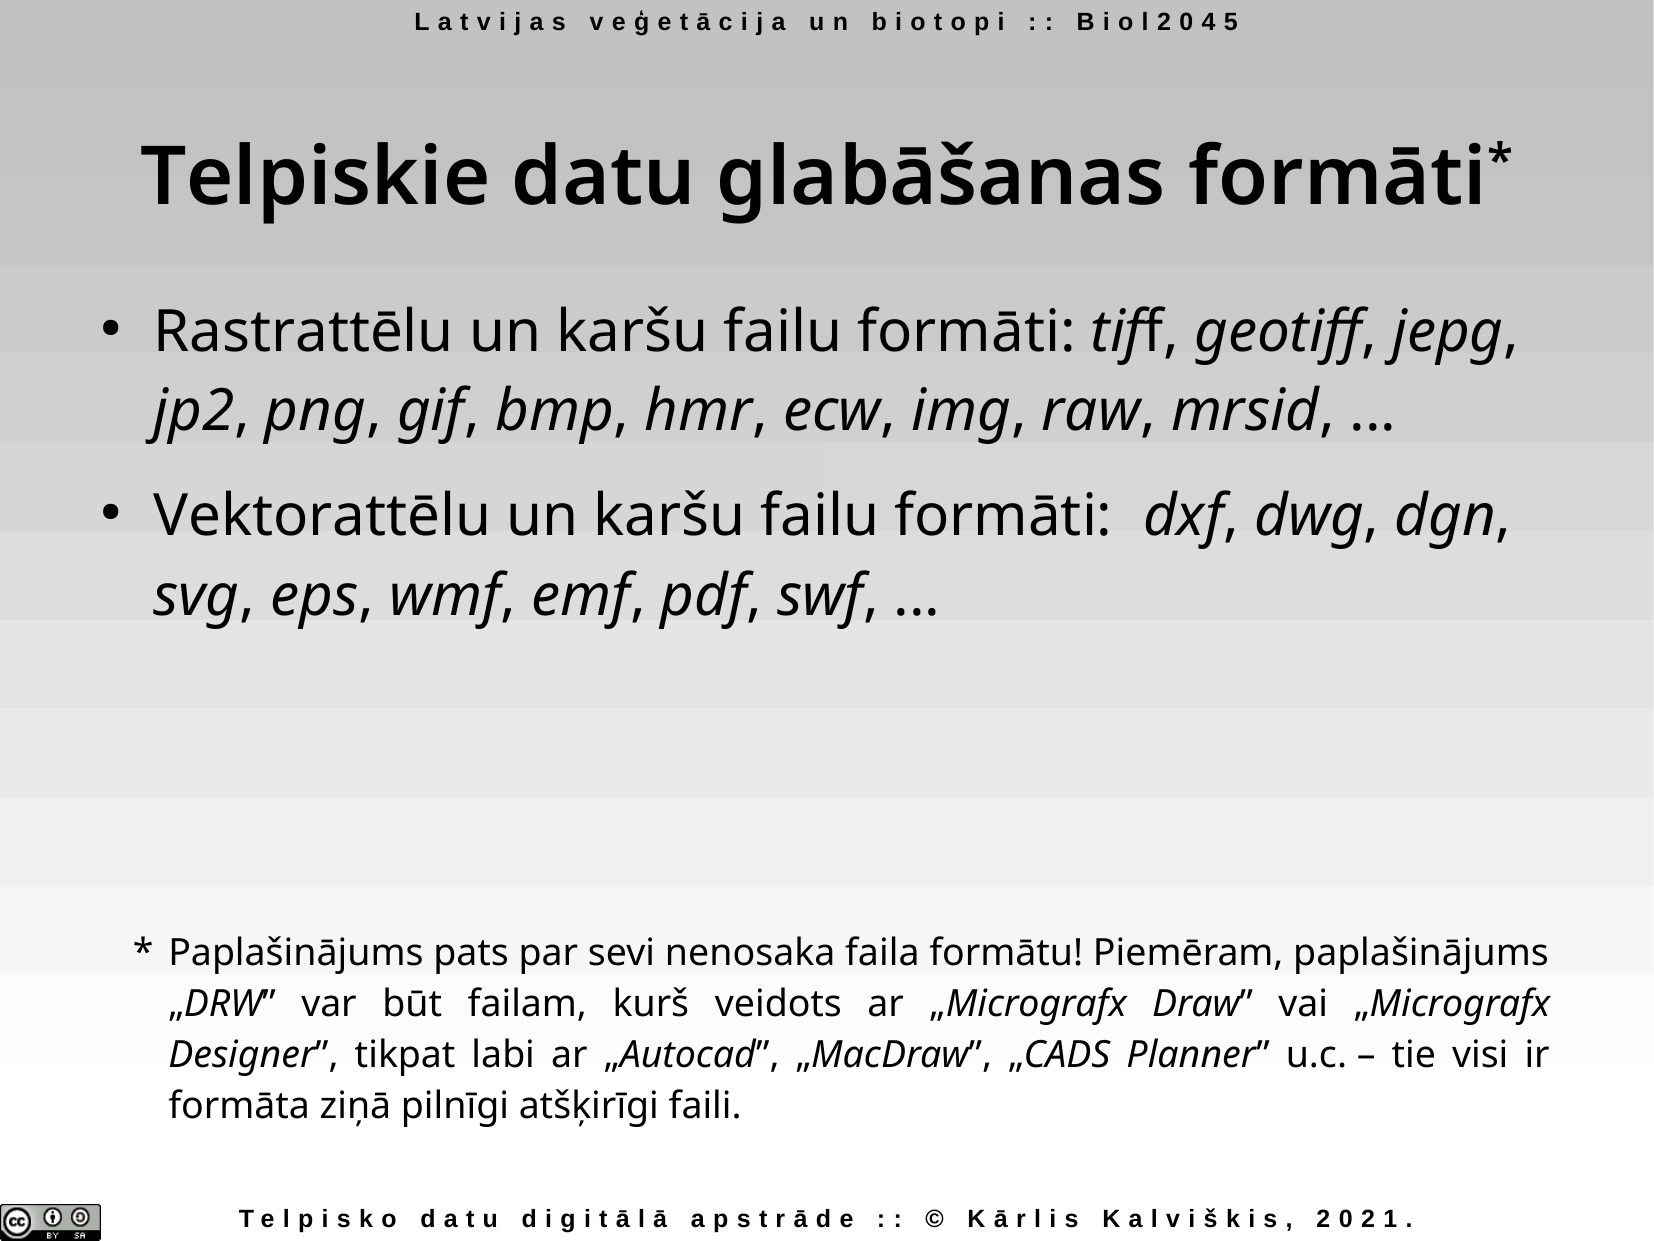

# Telpiskie datu glabāšanas formāti*
Rastrattēlu un karšu failu formāti: tiff, geotiff, jepg, jp2, png, gif, bmp, hmr, ecw, img, raw, mrsid, ...
Vektorattēlu un karšu failu formāti: dxf, dwg, dgn, svg, eps, wmf, emf, pdf, swf, ...
*	Paplašinājums pats par sevi nenosaka faila formātu! Piemēram, paplašinājums „DRW” var būt failam, kurš veidots ar „Micrografx Draw” vai „Micrografx Designer”, tikpat labi ar „Autocad”, „MacDraw”, „CADS Planner” u.c. – tie visi ir formāta ziņā pilnīgi atšķirīgi faili.